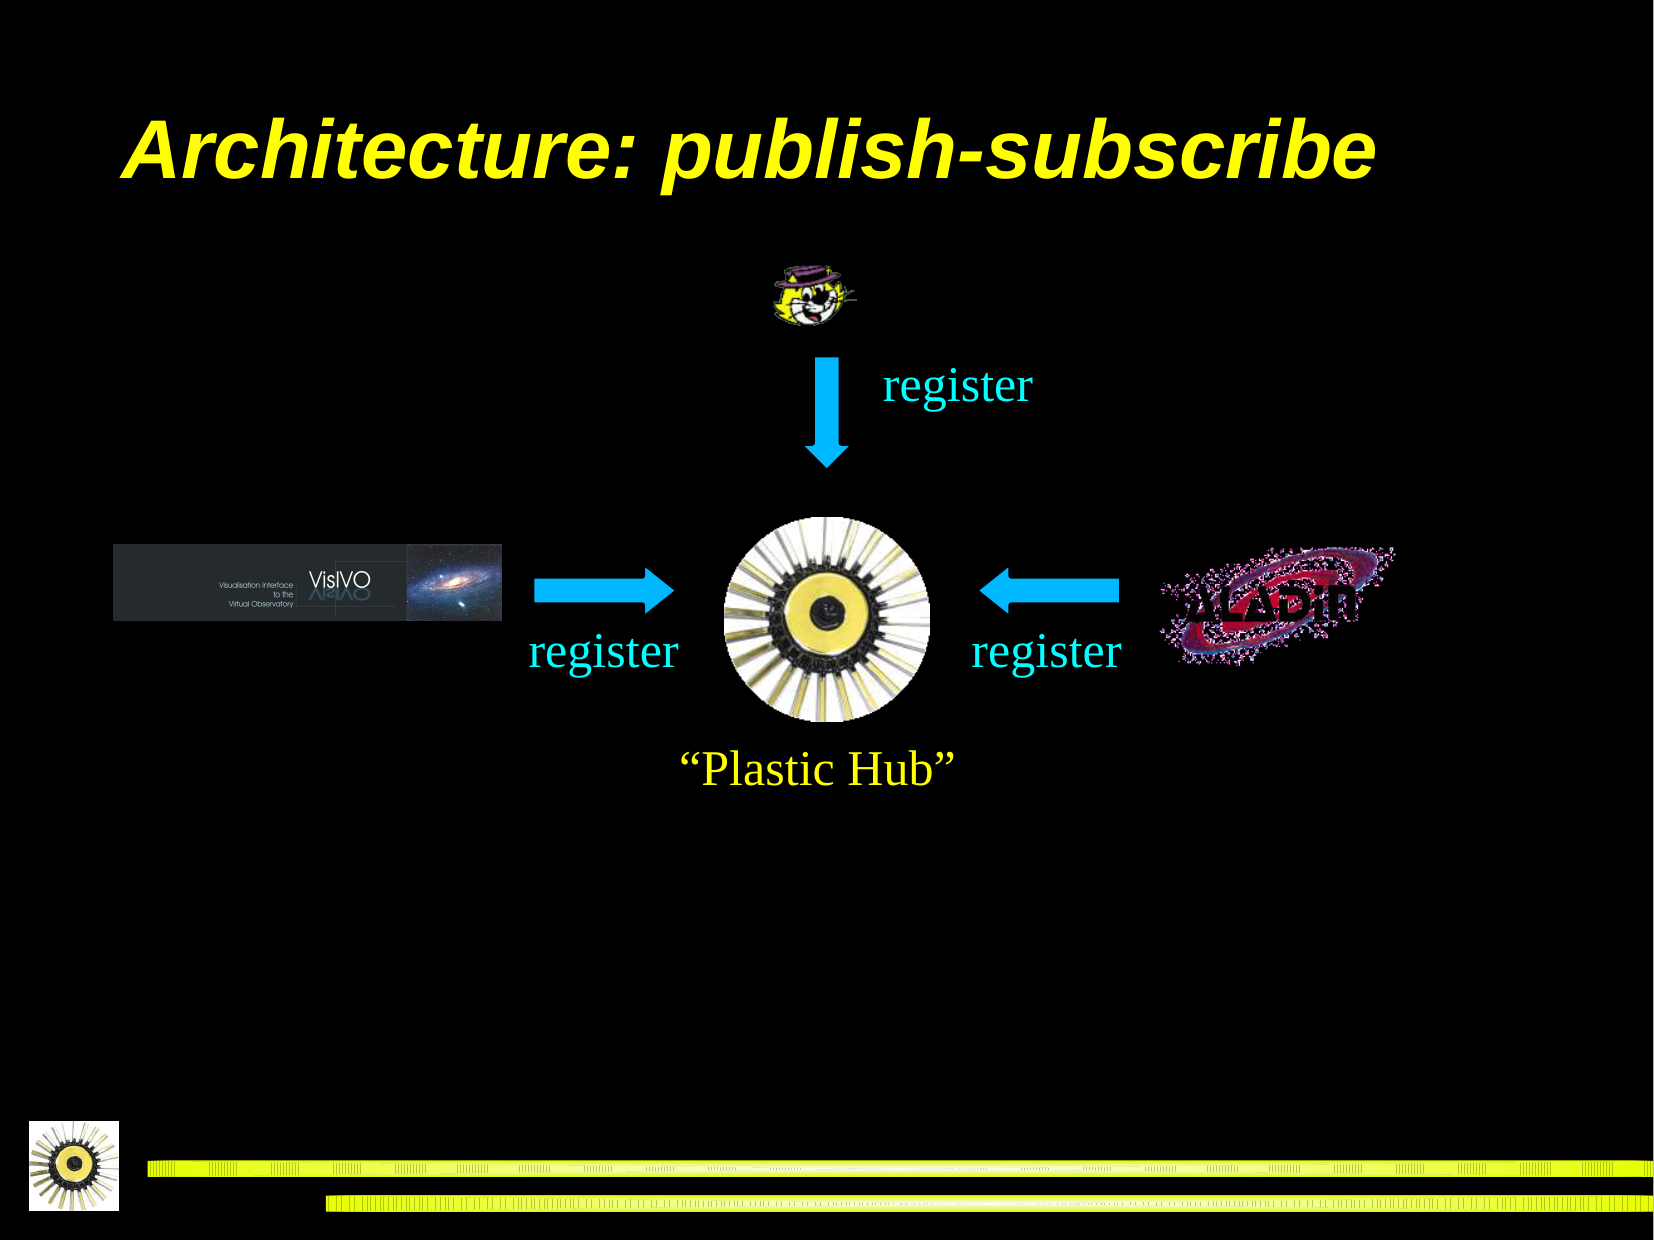

# Architecture: publish-subscribe
register
“Plastic Hub”
register
register